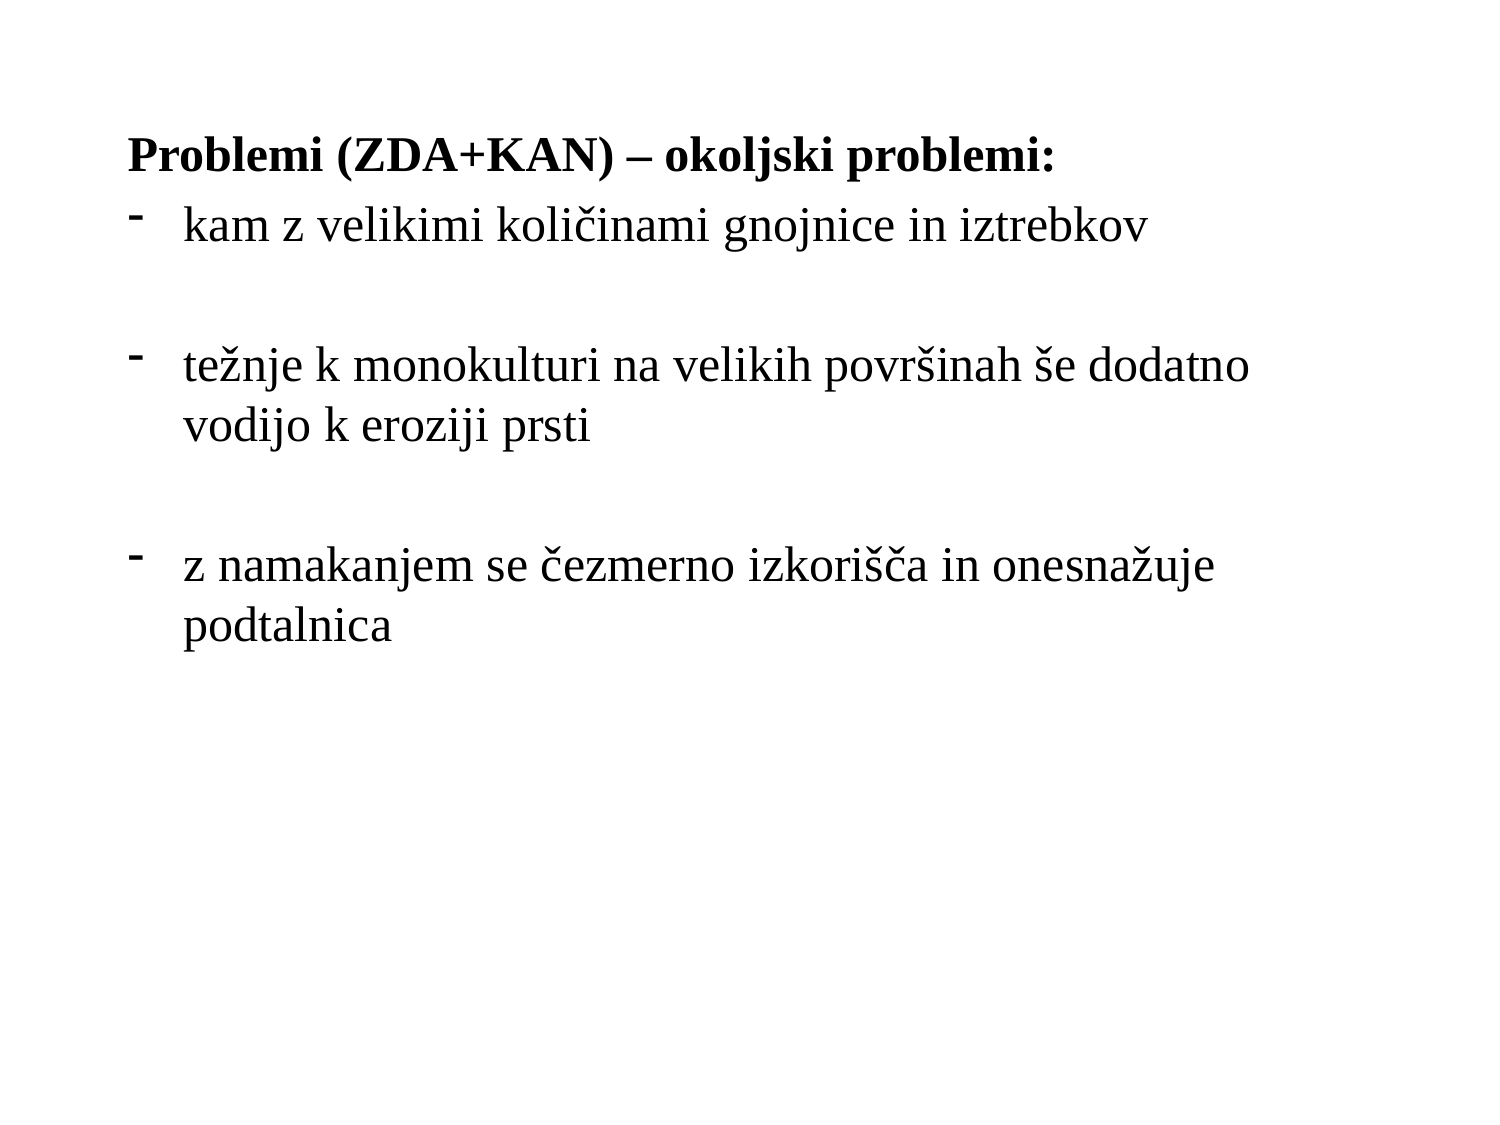

#
Problemi (ZDA+KAN) – okoljski problemi:
kam z velikimi količinami gnojnice in iztrebkov
težnje k monokulturi na velikih površinah še dodatno vodijo k eroziji prsti
z namakanjem se čezmerno izkorišča in onesnažuje podtalnica